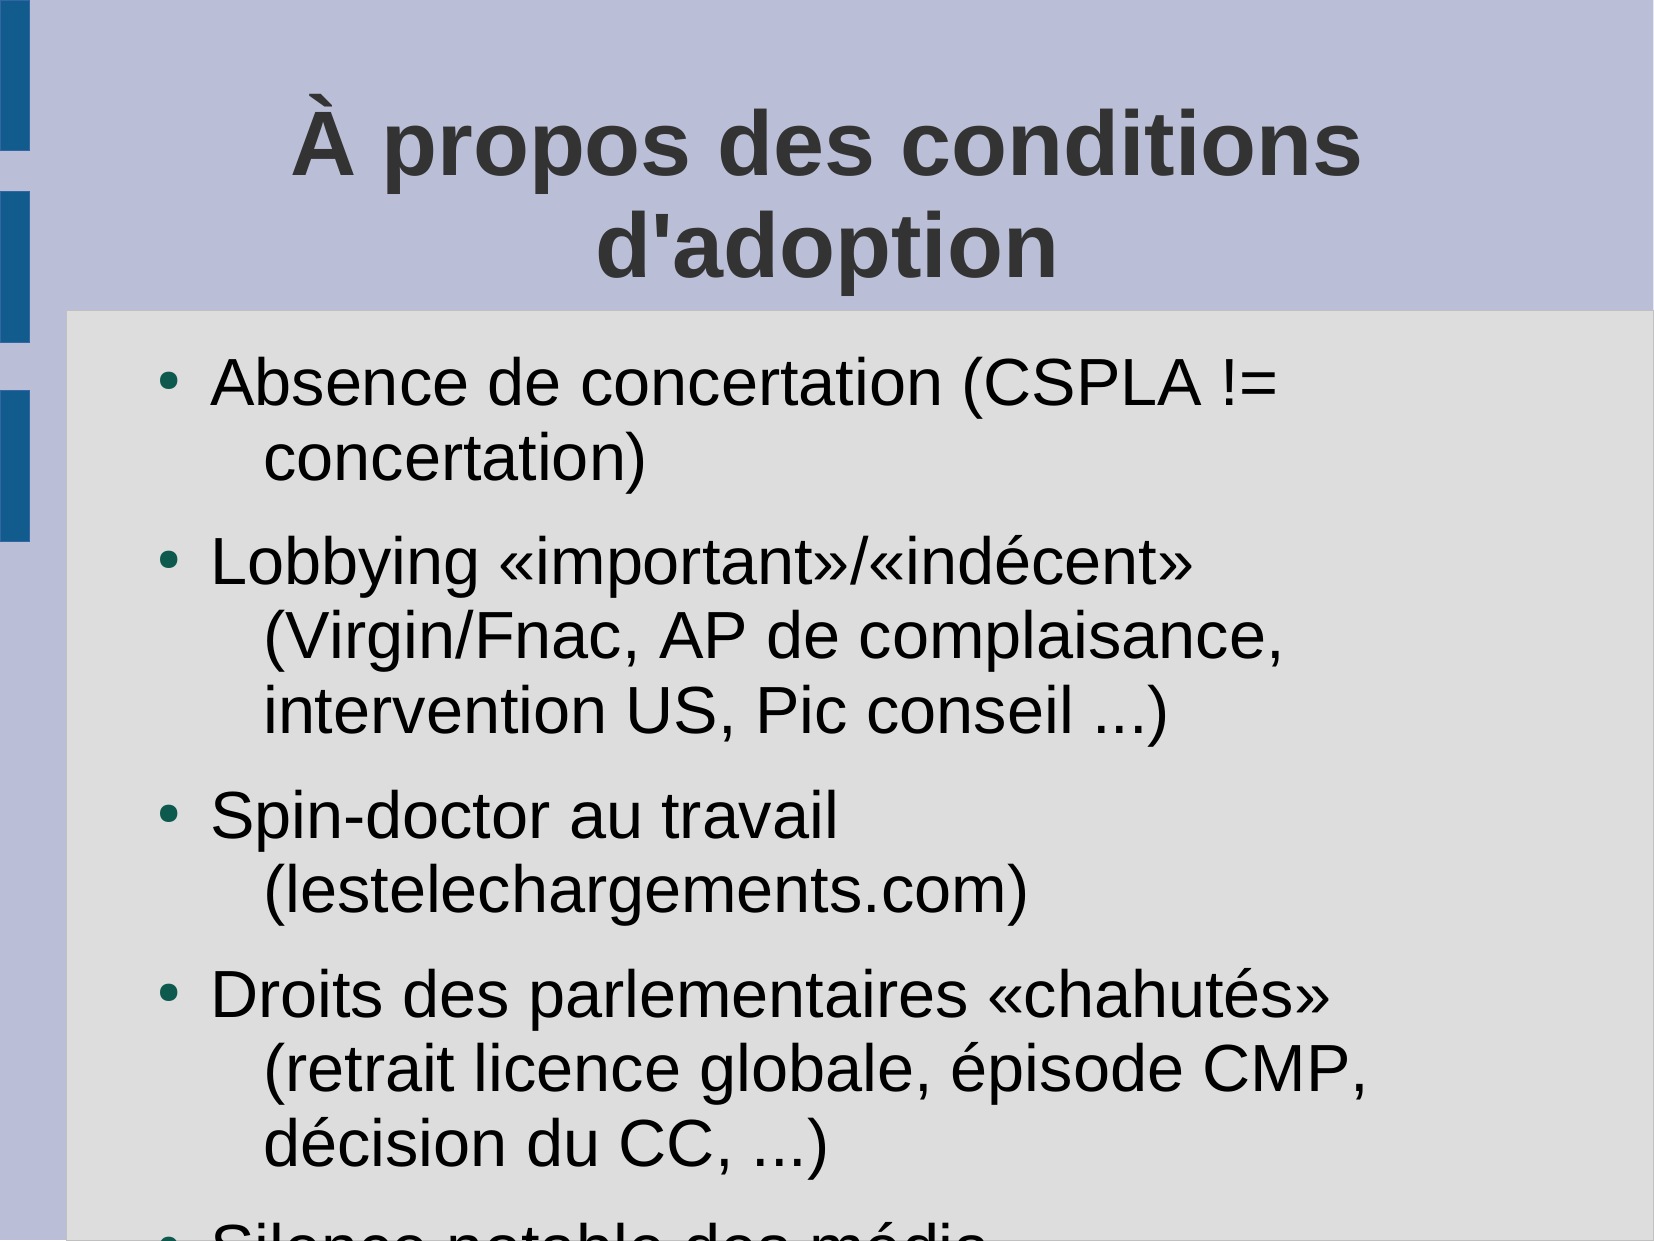

# À propos des conditions d'adoption
Absence de concertation (CSPLA != concertation)
Lobbying «important»/«indécent» (Virgin/Fnac, AP de complaisance, intervention US, Pic conseil ...)
Spin-doctor au travail (lestelechargements.com)
Droits des parlementaires «chahutés» (retrait licence globale, épisode CMP, décision du CC, ...)
Silence notable des média